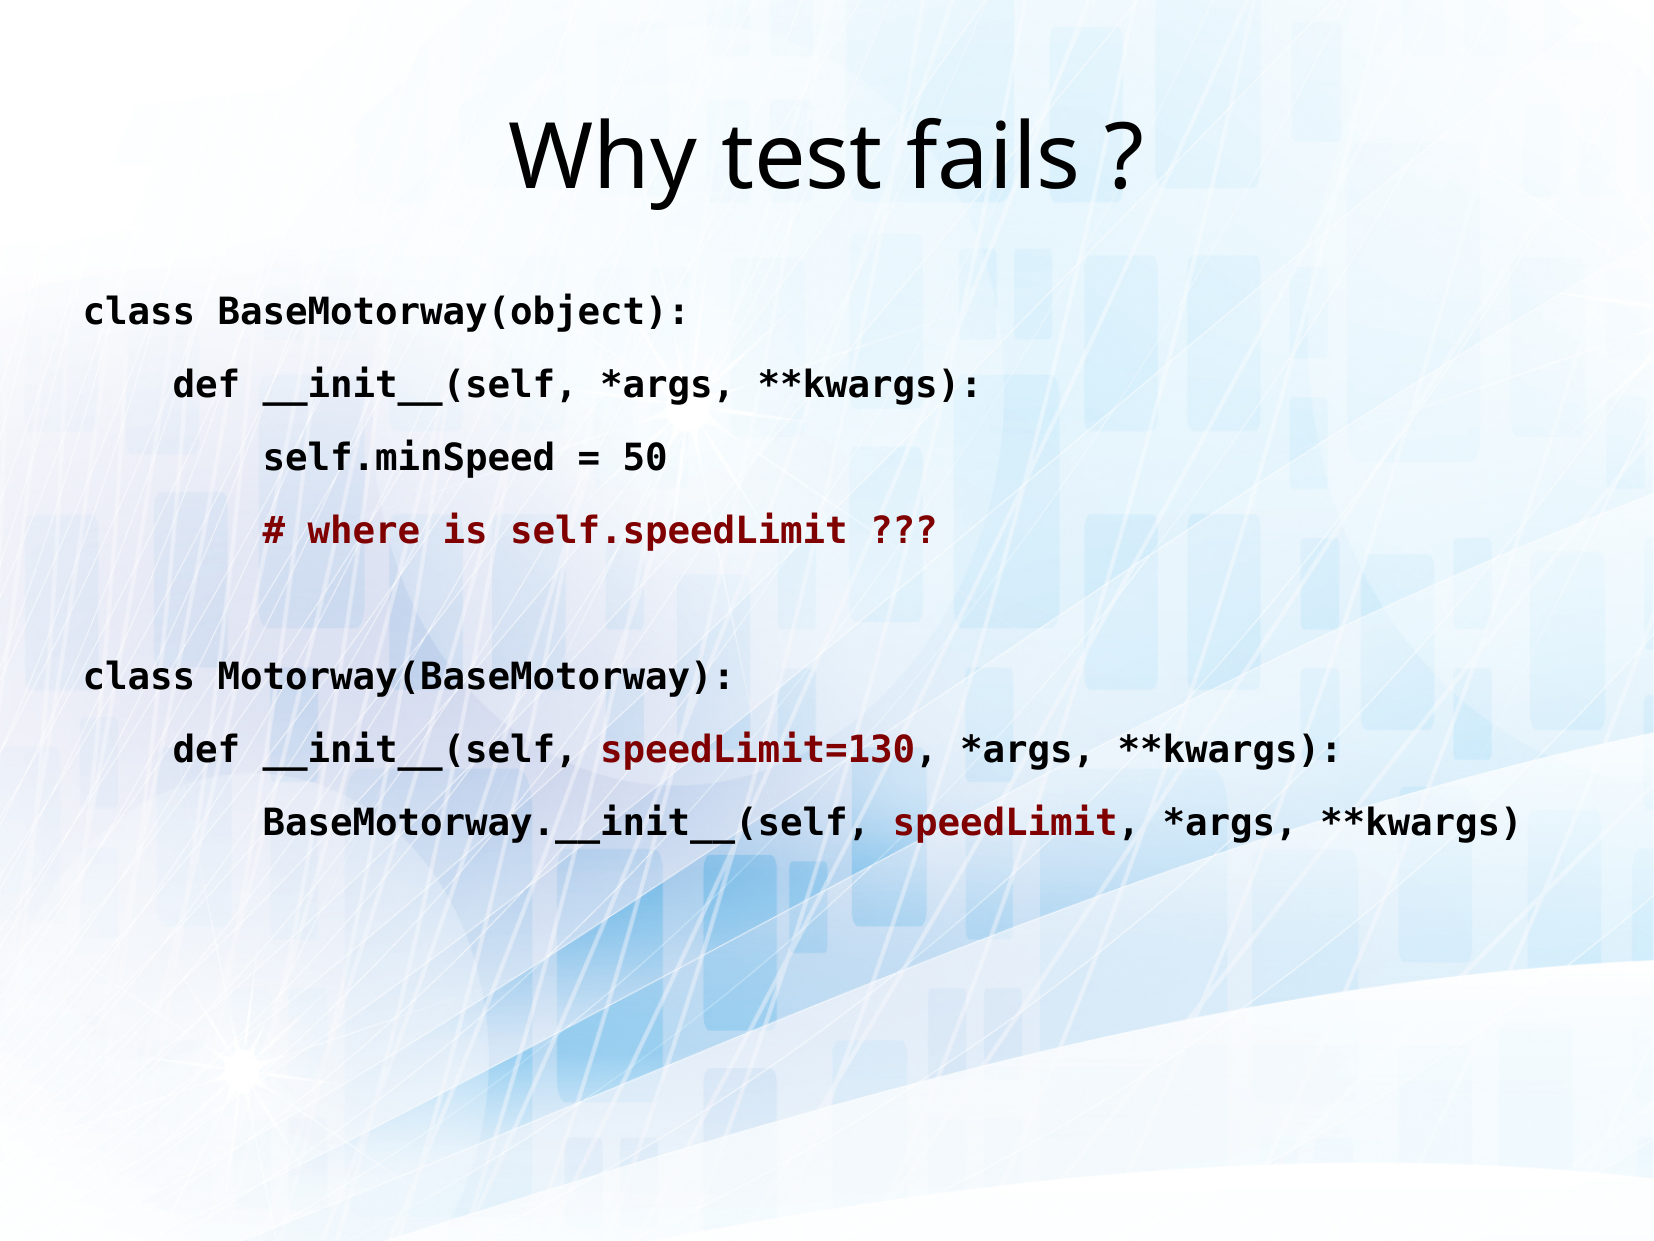

# Why test fails ?
class BaseMotorway(object):
 def __init__(self, *args, **kwargs):
 self.minSpeed = 50
 # where is self.speedLimit ???
class Motorway(BaseMotorway):
 def __init__(self, speedLimit=130, *args, **kwargs):
 BaseMotorway.__init__(self, speedLimit, *args, **kwargs)